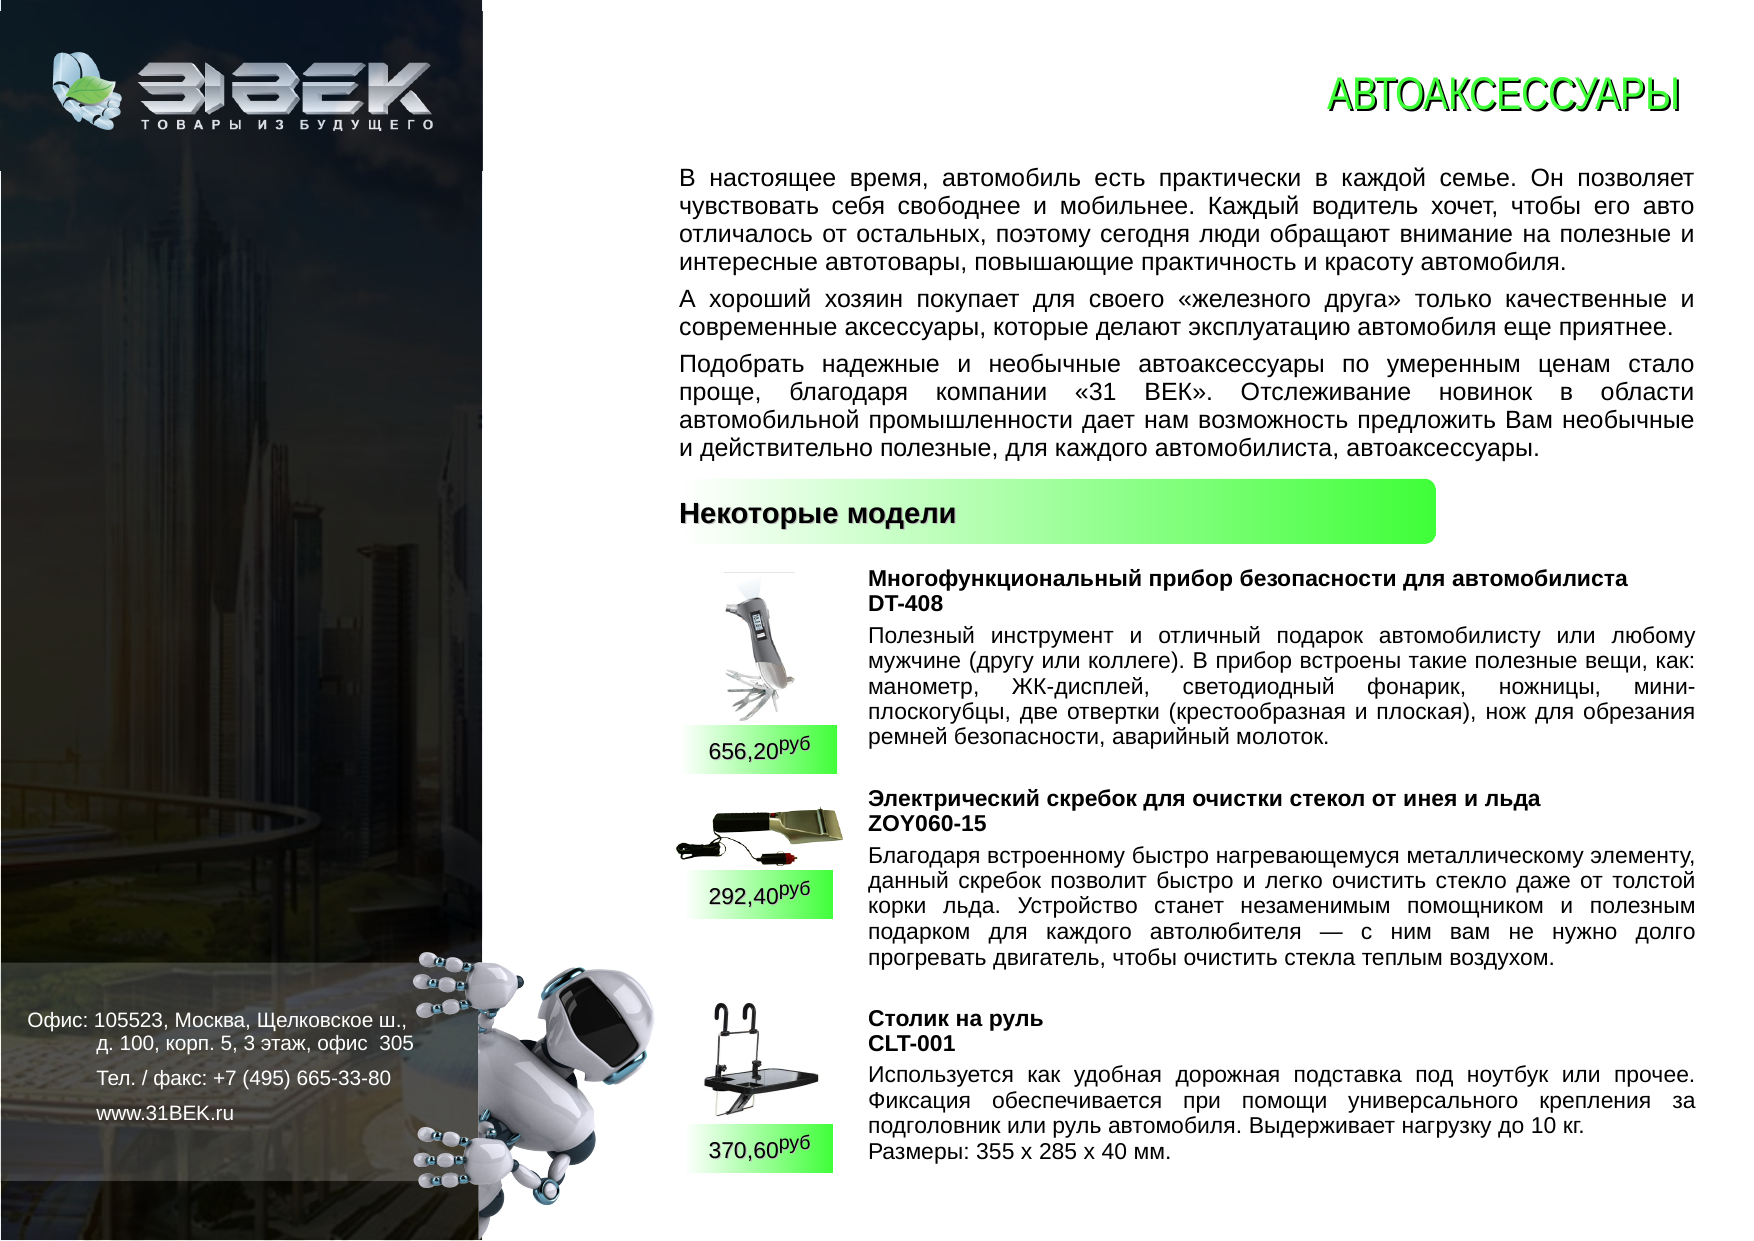

Офис: 105523, Москва, Щелковское ш.,
 д. 100, корп. 5, 3 этаж, офис 305
 Тел. / факс: +7 (495) 665-33-80
 www.31BEK.ru
АВТОАКСЕССУАРЫ
В настоящее время, автомобиль есть практически в каждой семье. Он позволяет чувствовать себя свободнее и мобильнее. Каждый водитель хочет, чтобы его авто отличалось от остальных, поэтому сегодня люди обращают внимание на полезные и интересные автотовары, повышающие практичность и красоту автомобиля.
А хороший хозяин покупает для своего «железного друга» только качественные и современные аксессуары, которые делают эксплуатацию автомобиля еще приятнее.
Подобрать надежные и необычные автоаксессуары по умеренным ценам стало проще, благодаря компании «31 ВЕК». Отслеживание новинок в области автомобильной промышленности дает нам возможность предложить Вам необычные и действительно полезные, для каждого автомобилиста, автоаксессуары.
Некоторые модели
Многофункциональный прибор безопасности для автомобилиста
DT-408
Полезный инструмент и отличный подарок автомобилисту или любому мужчине (другу или коллеге). В прибор встроены такие полезные вещи, как: манометр, ЖК-дисплей, светодиодный фонарик, ножницы, мини-плоскогубцы, две отвертки (крестообразная и плоская), нож для обрезания ремней безопасности, аварийный молоток.
Электрический скребок для очистки стекол от инея и льда
ZOY060-15
Благодаря встроенному быстро нагревающемуся металлическому элементу, данный скребок позволит быстро и легко очистить стекло даже от толстой корки льда. Устройство станет незаменимым помощником и полезным подарком для каждого автолюбителя — с ним вам не нужно долго прогревать двигатель, чтобы очистить стекла теплым воздухом.
Столик на руль
CLT-001
Используется как удобная дорожная подставка под ноутбук или прочее. Фиксация обеспечивается при помощи универсального крепления за подголовник или руль автомобиля. Выдерживает нагрузку до 10 кг.
Размеры: 355 х 285 х 40 мм.
656,20руб
292,40руб
370,60руб